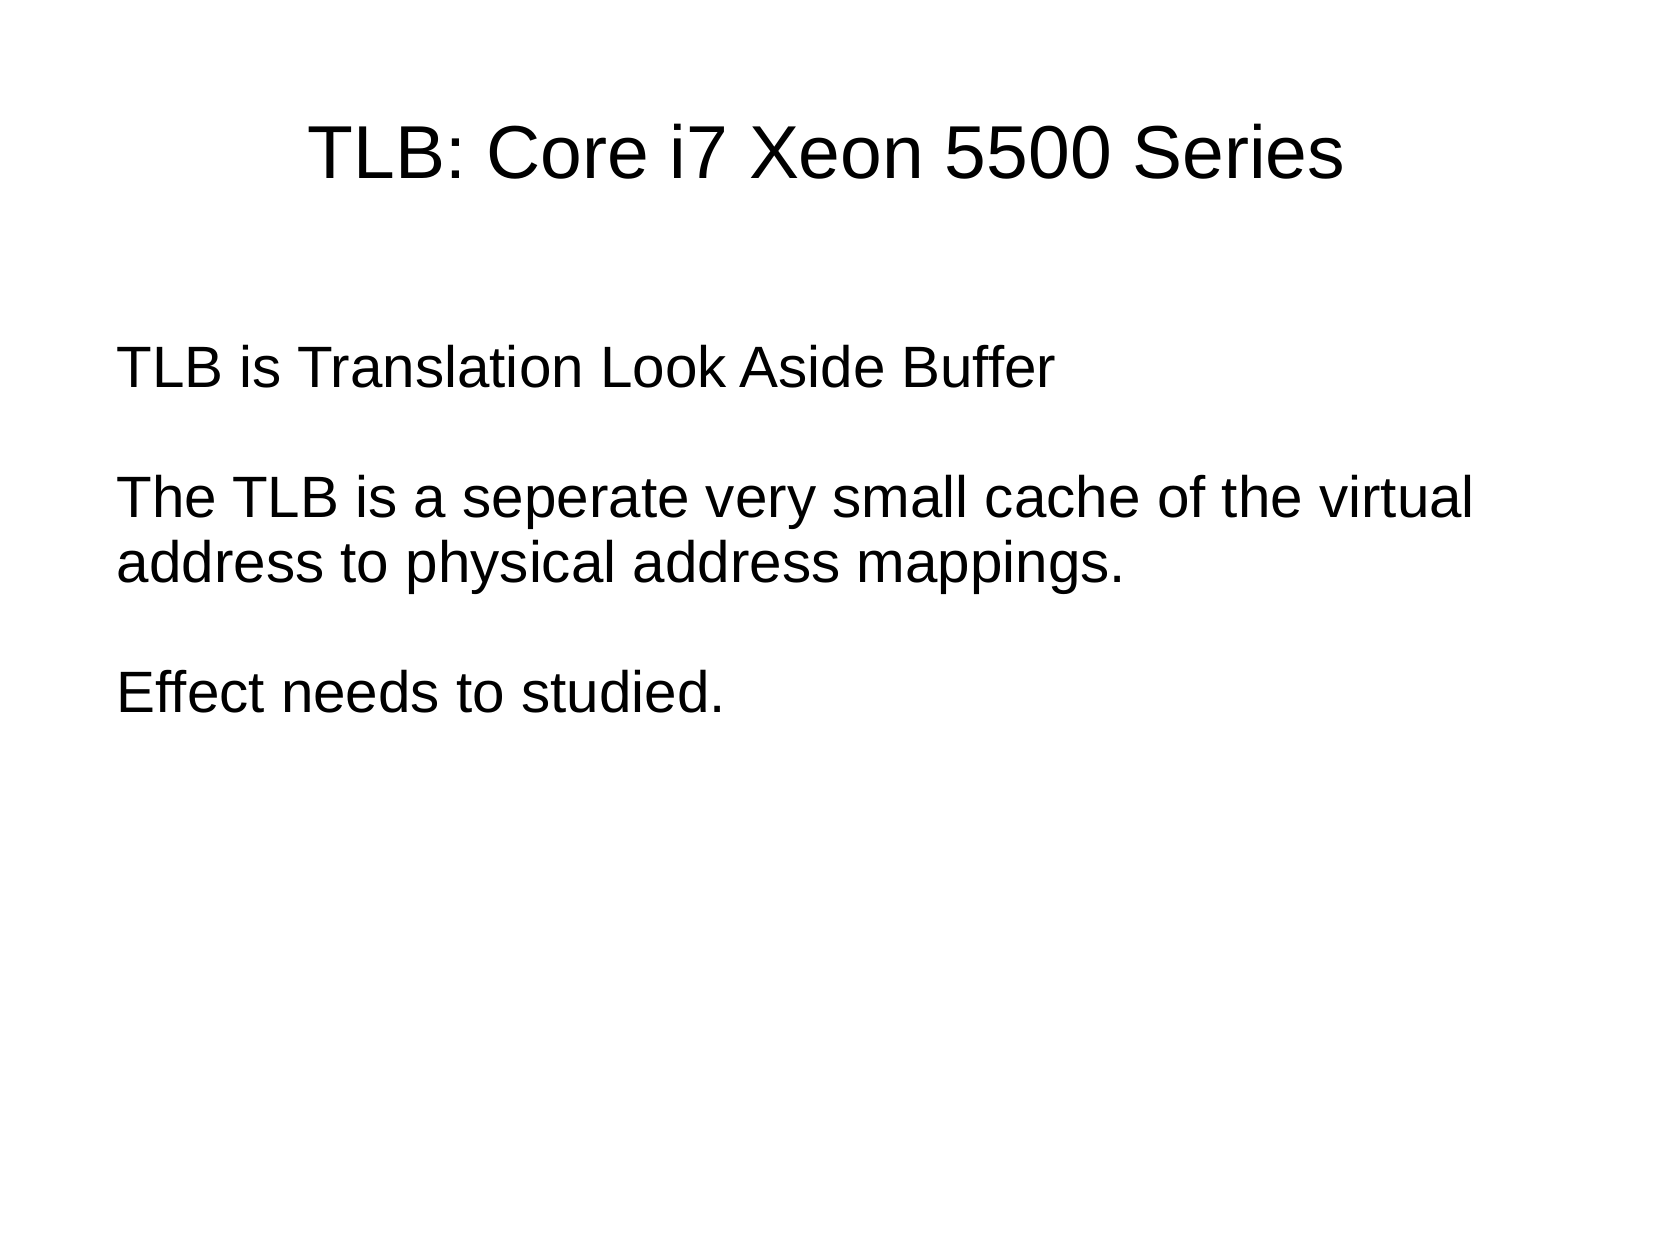

# TLB: Core i7 Xeon 5500 Series
TLB is Translation Look Aside Buffer
The TLB is a seperate very small cache of the virtual address to physical address mappings.
Effect needs to studied.